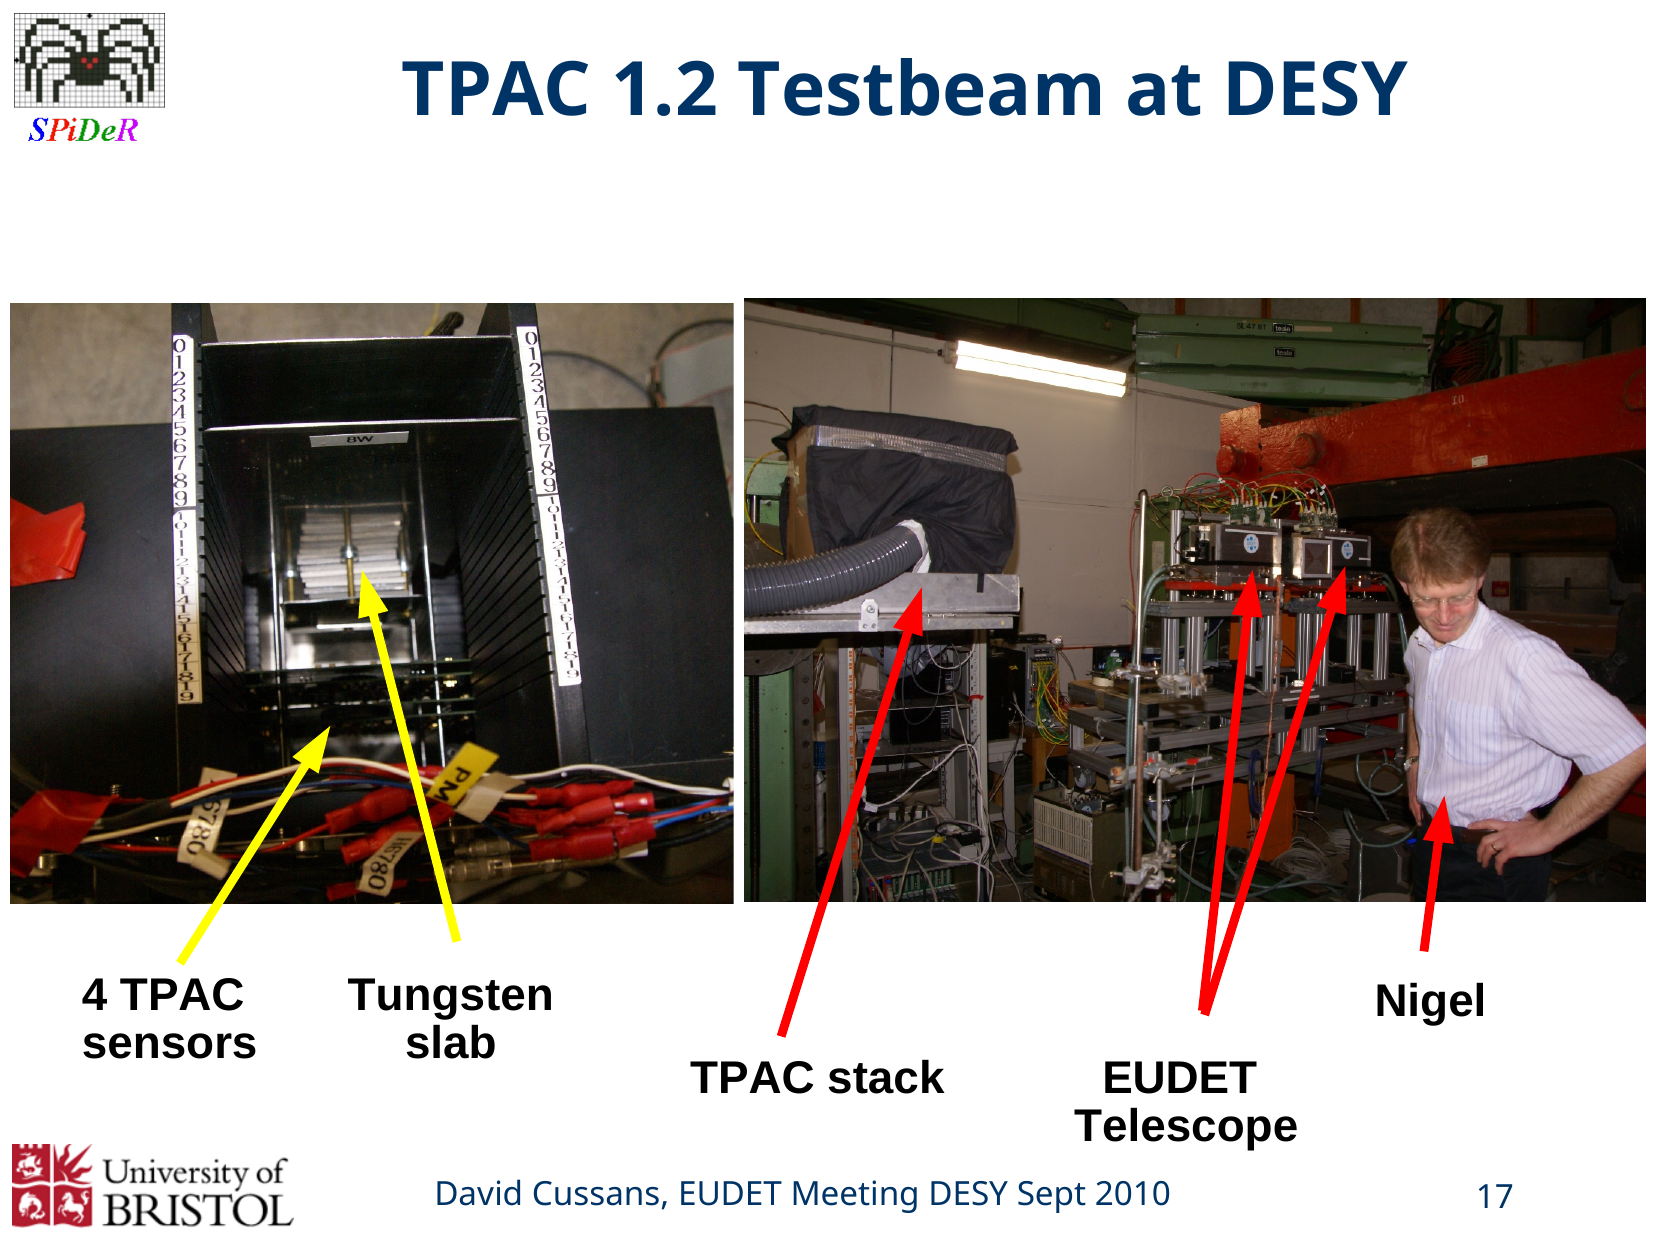

# TPAC 1.2 Testbeam at DESY
4 TPAC
sensors
Tungsten
slab
Nigel
TPAC stack
EUDET
Telescope